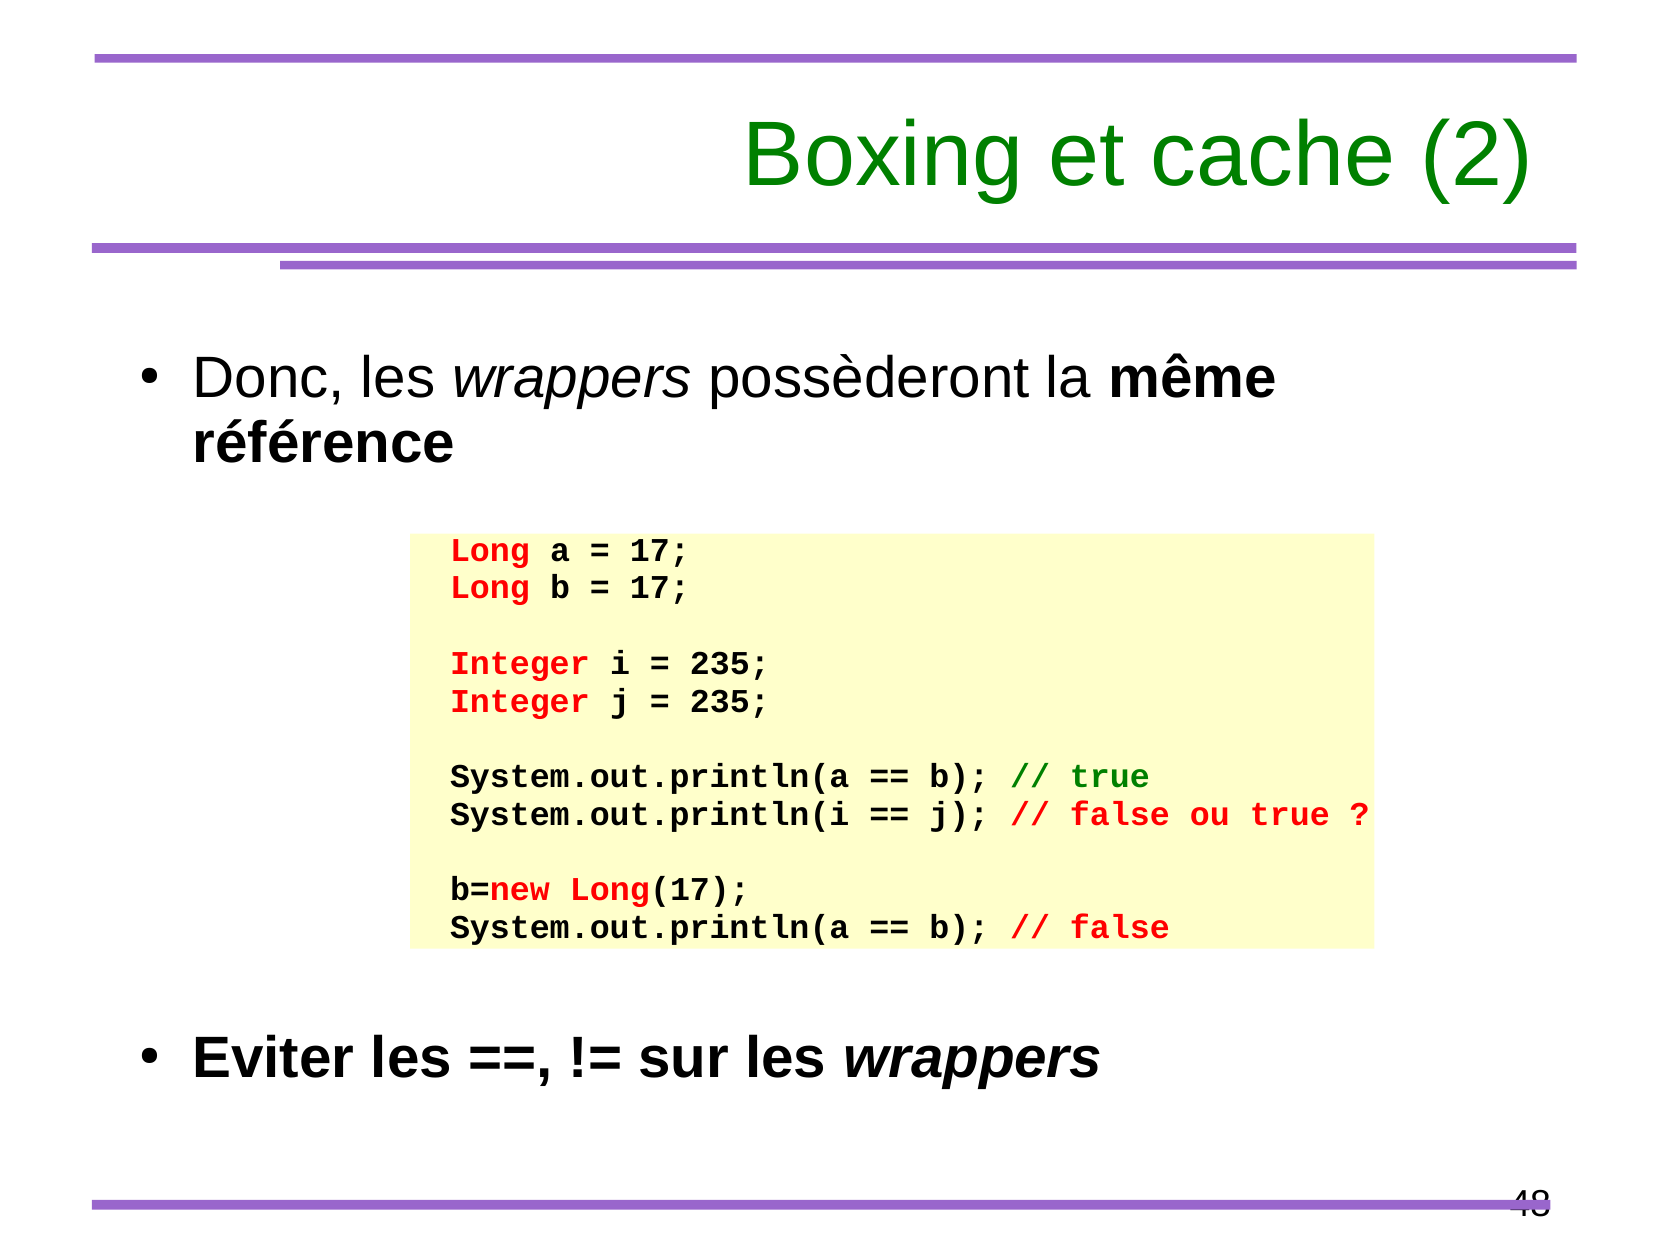

# Boxing et cache (2)
Donc, les wrappers possèderont la même référence
Eviter les ==, != sur les wrappers
 Long a = 17;
 Long b = 17;
 Integer i = 235;
 Integer j = 235;
 System.out.println(a == b); // true
 System.out.println(i == j); // false ou true ?
 b=new Long(17);
 System.out.println(a == b); // false